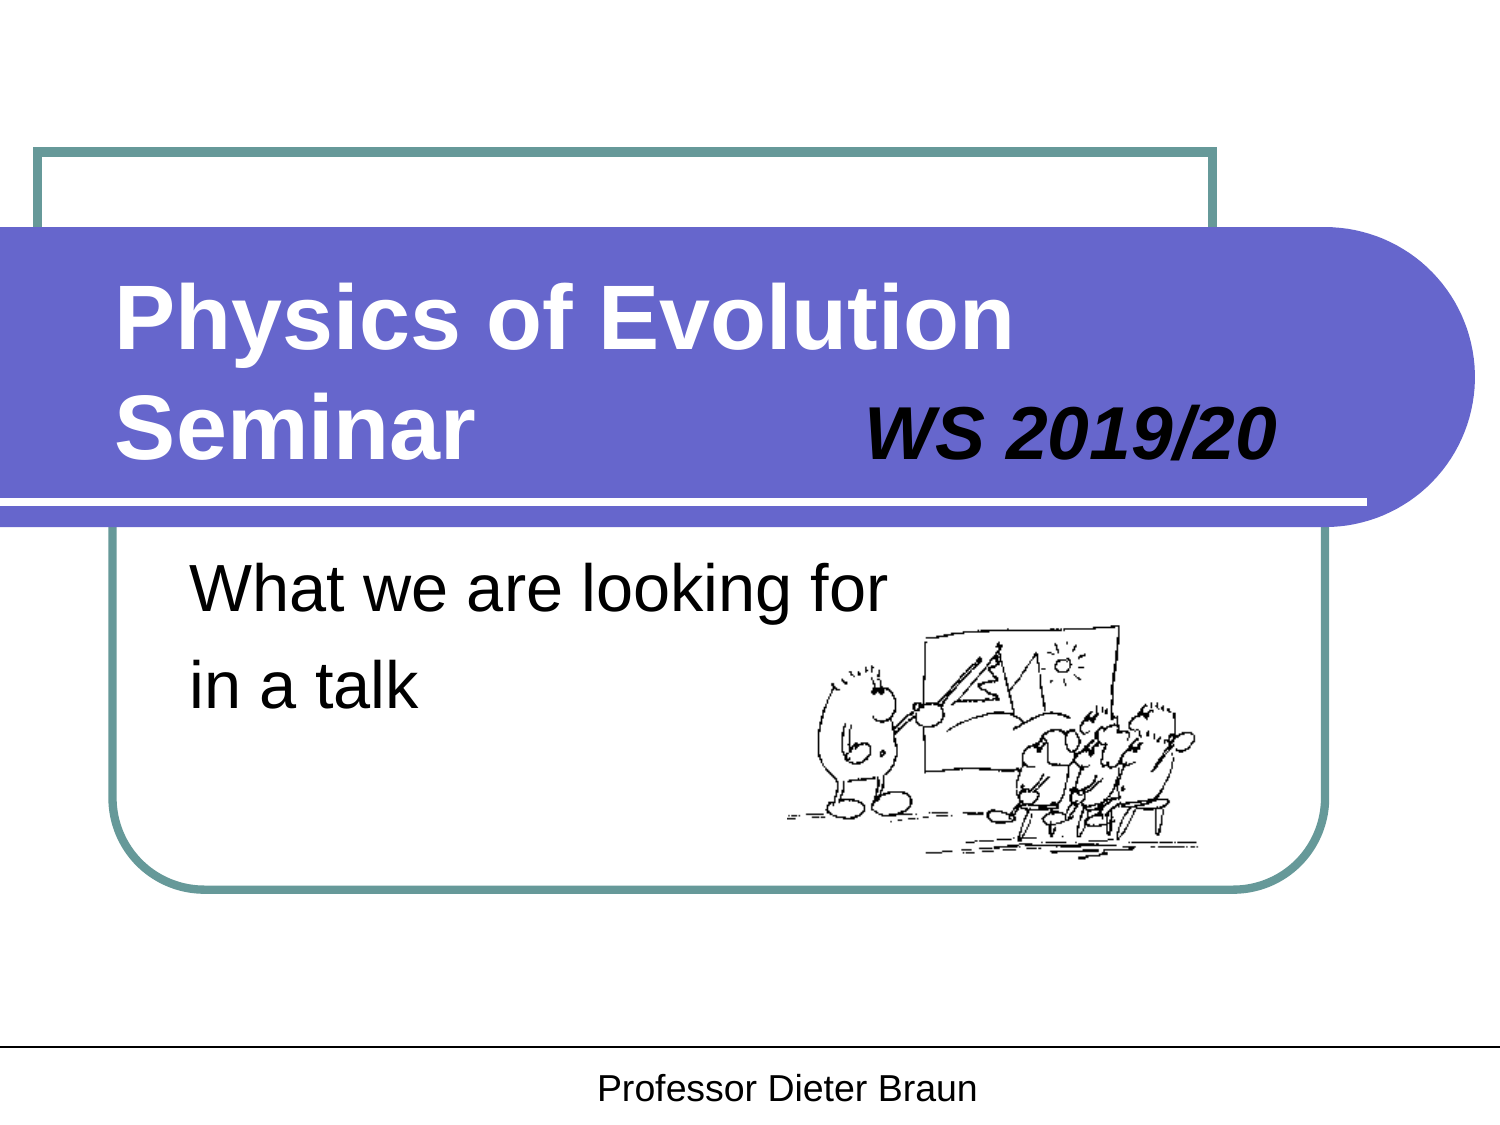

# Physics of Evolution Seminar			WS 2019/20
What we are looking for
in a talk
Professor Dieter Braun